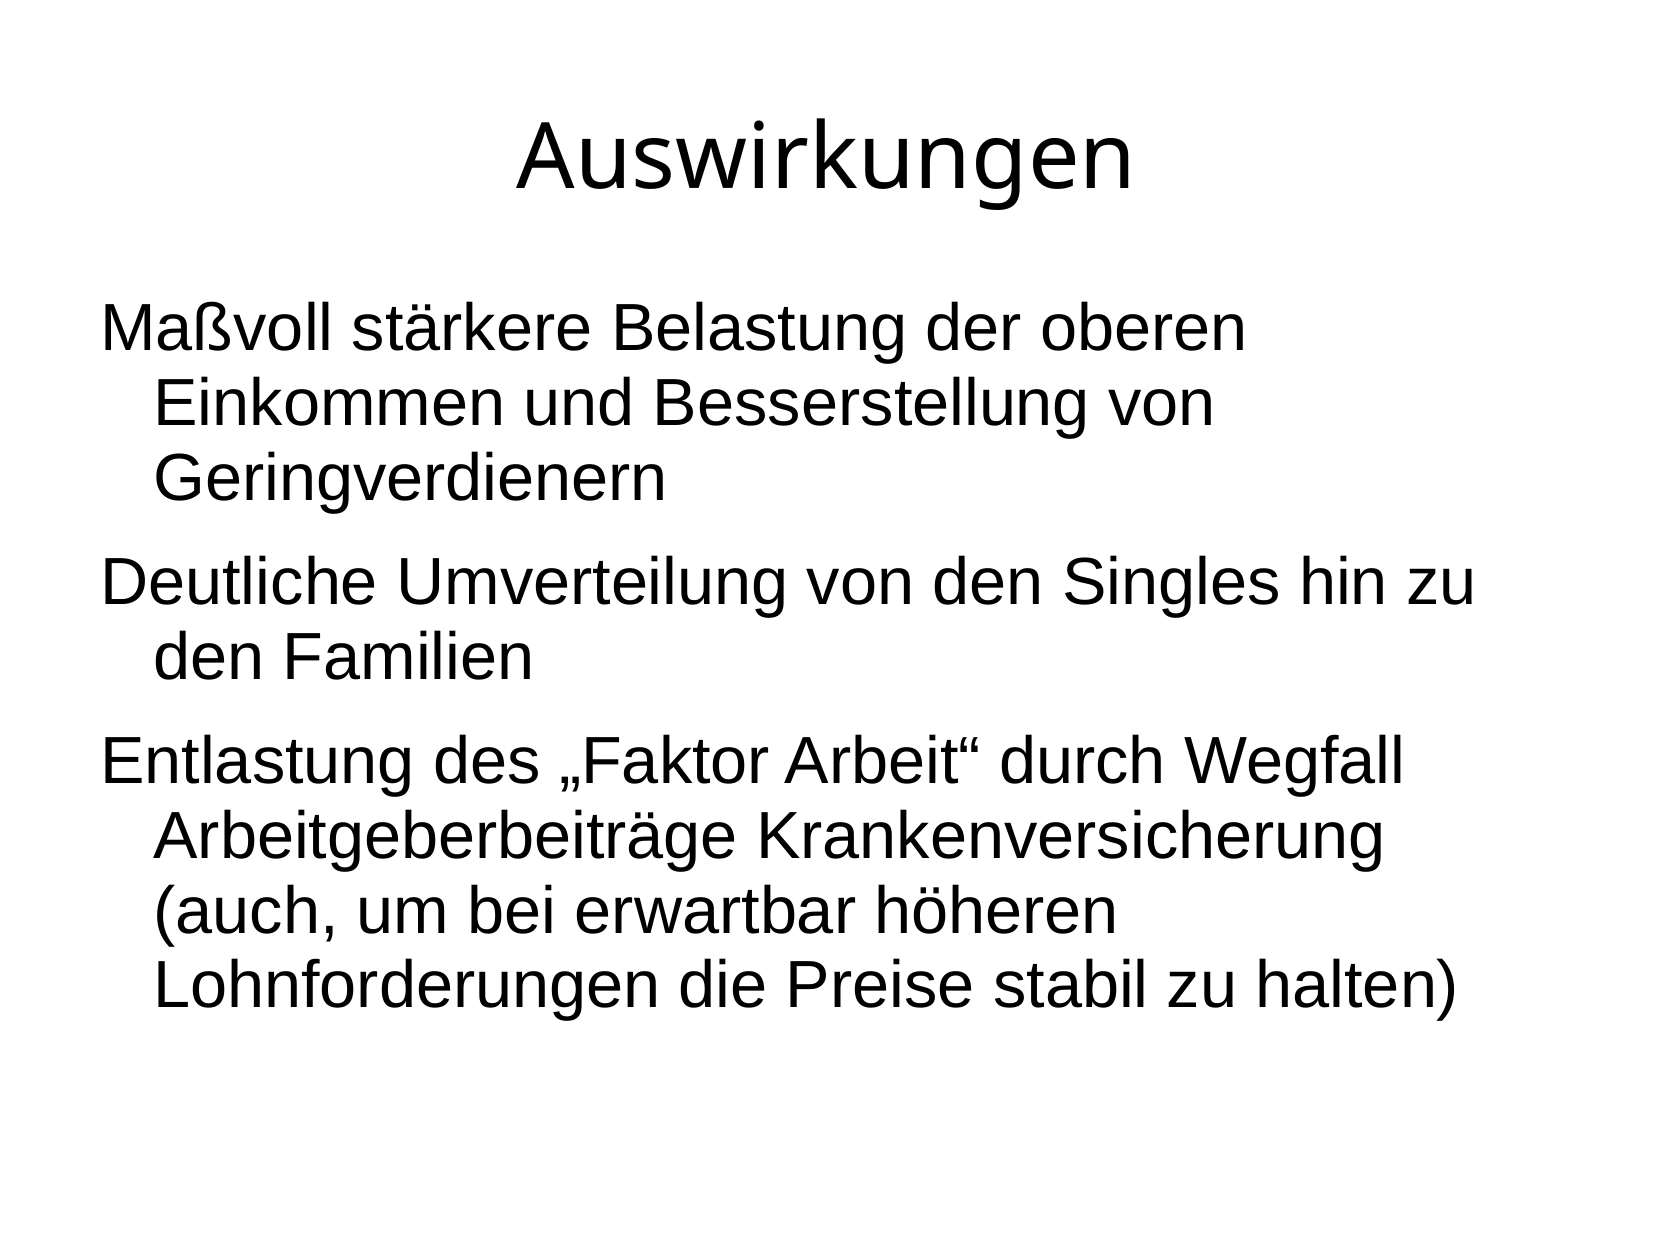

# Auswirkungen
Maßvoll stärkere Belastung der oberen Einkommen und Besserstellung von Geringverdienern
Deutliche Umverteilung von den Singles hin zu den Familien
Entlastung des „Faktor Arbeit“ durch Wegfall Arbeitgeberbeiträge Krankenversicherung (auch, um bei erwartbar höheren Lohnforderungen die Preise stabil zu halten)